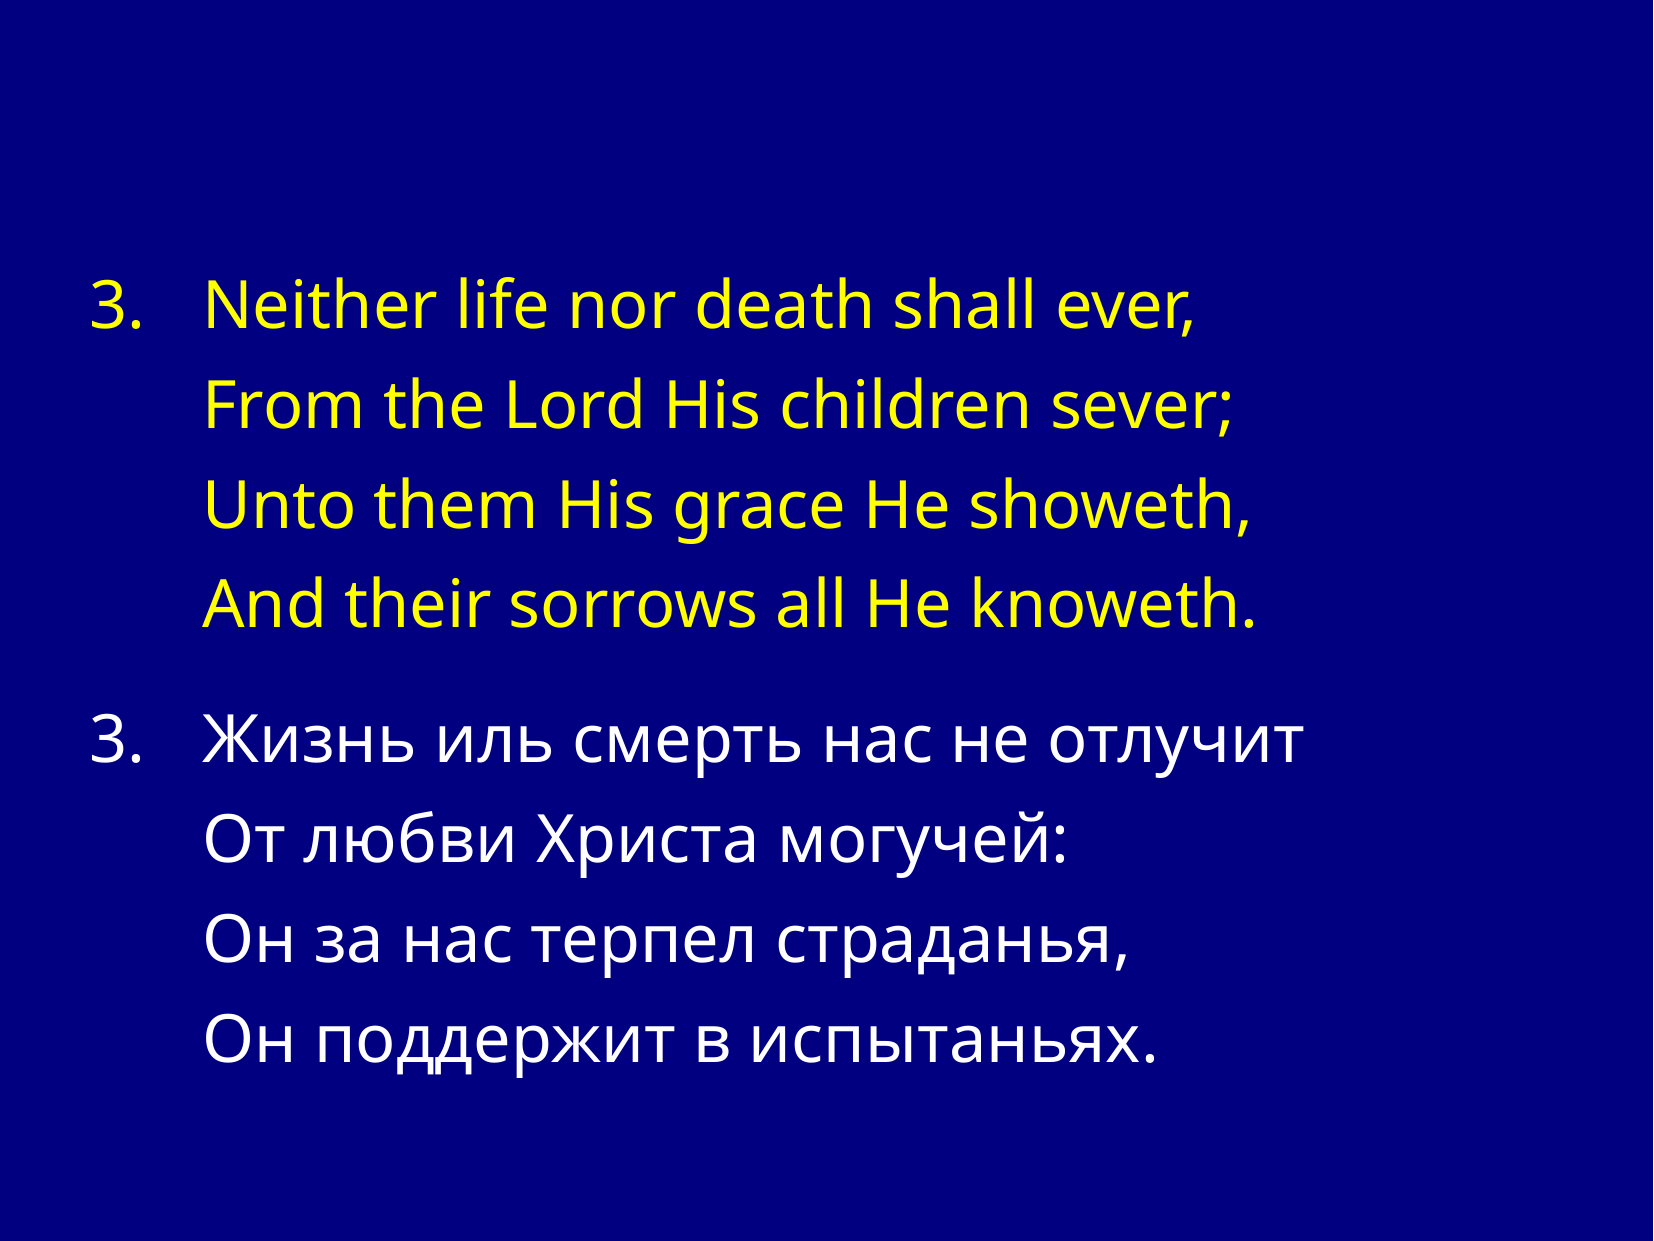

3.	Neither life nor death shall ever,
	From the Lord His children sever;
	Unto them His grace He showeth,
	And their sorrows all He knoweth.
3.	Жизнь иль смерть нас не отлучит
	От любви Христа могучей:
	Он за нас терпел страданья,
	Он поддержит в испытаньях.